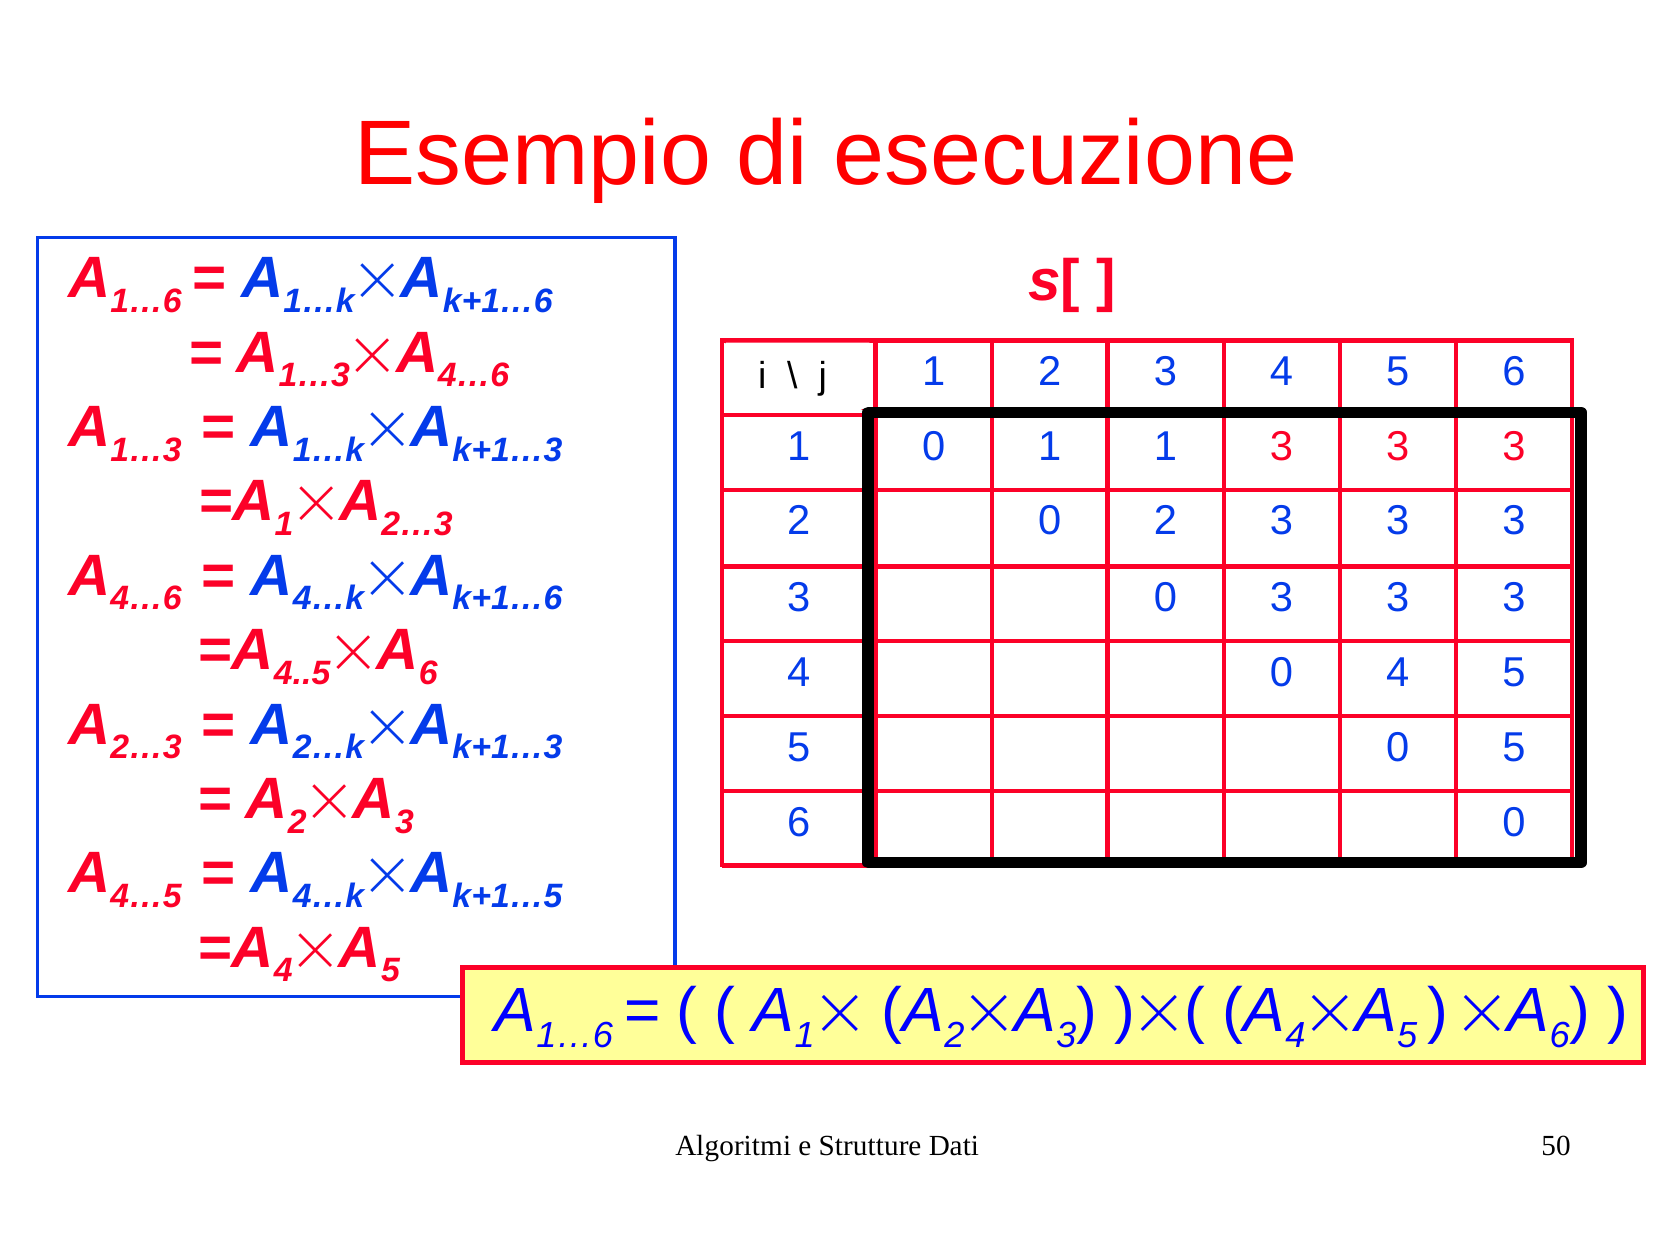

# Esempio di esecuzione
 s[ ]
 A1…6 = A1…kAk+1…6
 = A1…3A4…6
 A1…3 = A1…kAk+1…3
 =A1A2…3
 A4…6 = A4…kAk+1…6
 =A4..5A6
 A2…3 = A2…kAk+1…3
 = A2A3
 A4…5 = A4…kAk+1…5
 =A4A5
L R
1
2
3
4
5
6
1
0
1
1
3
3
3
2
0
2
3
3
3
3
0
3
3
3
4
0
4
5
5
0
5
6
0
i \ j
 A1…6 = ( ( A1 (A2A3) )( (A4A5 ) A6) )
Algoritmi e Strutture Dati
50